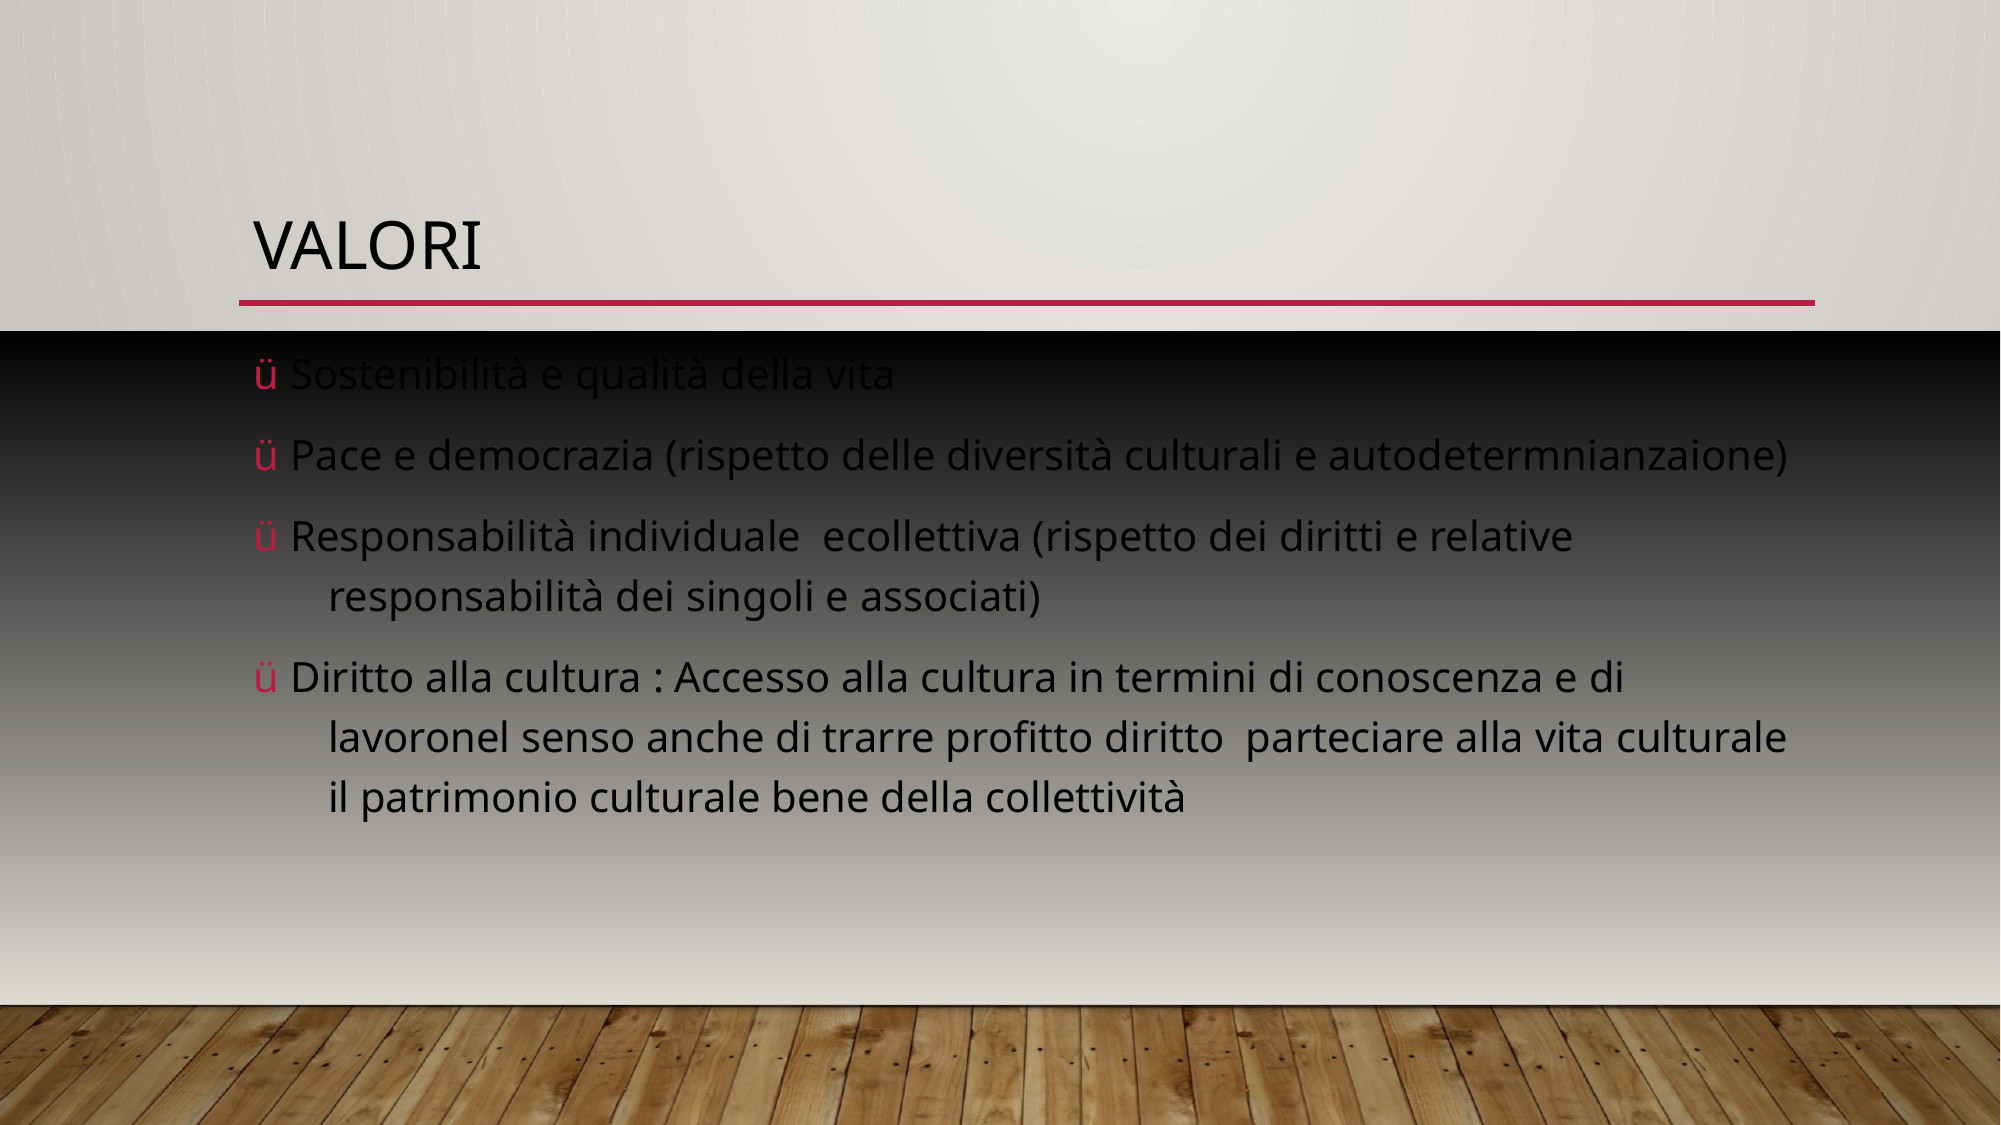

# valori
Sostenibilità e qualità della vita
Pace e democrazia (rispetto delle diversità culturali e autodetermnianzaione)
Responsabilità individuale ecollettiva (rispetto dei diritti e relative responsabilità dei singoli e associati)
Diritto alla cultura : Accesso alla cultura in termini di conoscenza e di lavoronel senso anche di trarre profitto diritto parteciare alla vita culturale il patrimonio culturale bene della collettività